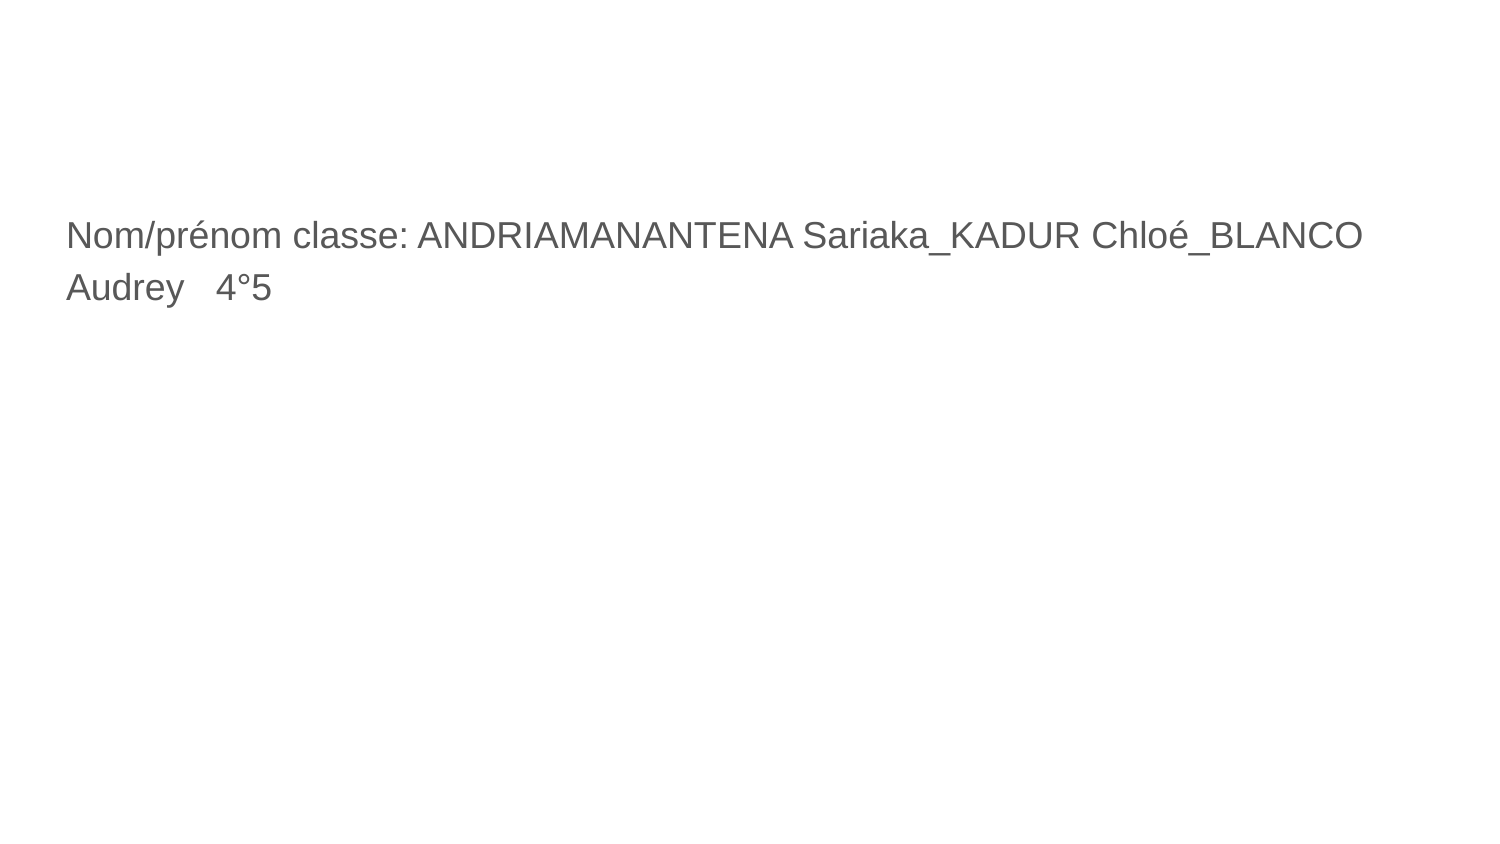

# Nom/prénom classe: ANDRIAMANANTENA Sariaka_KADUR Chloé_BLANCO Audrey 4°5